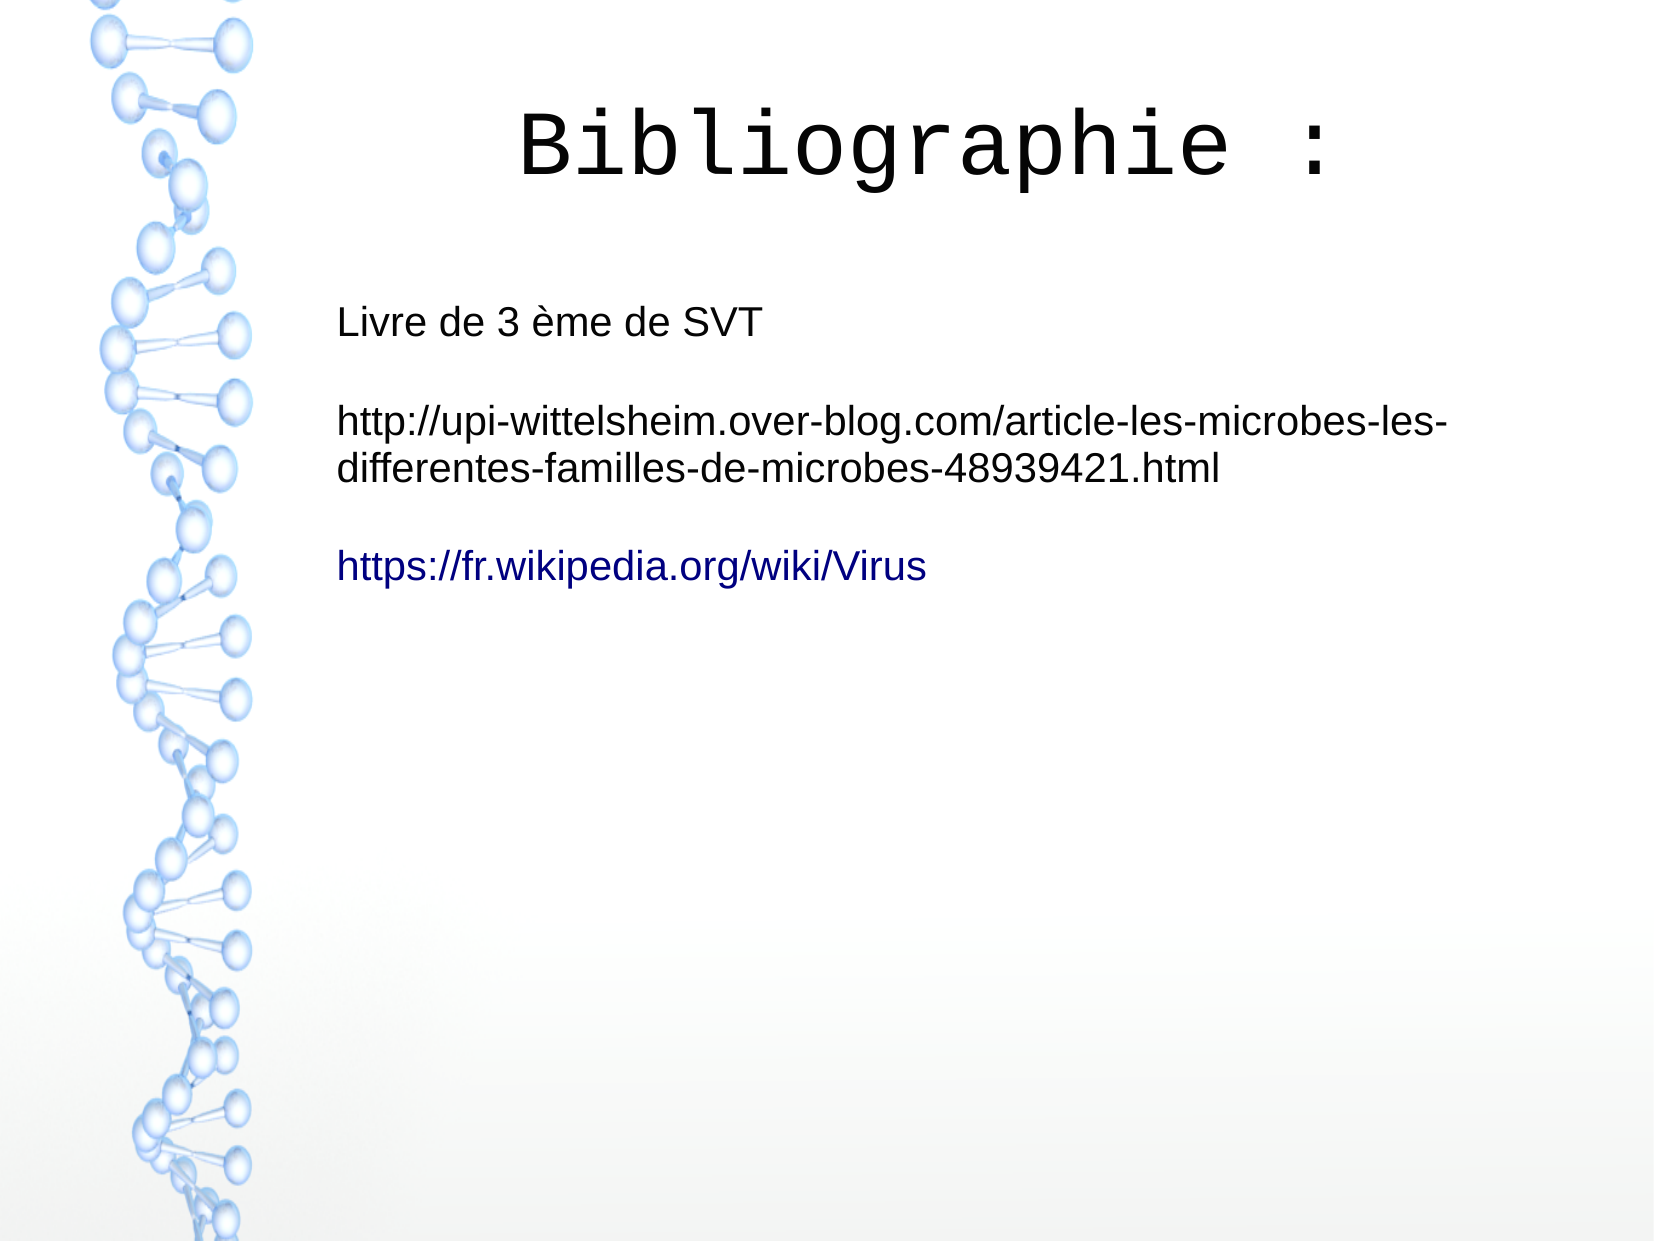

# Bibliographie :
Livre de 3 ème de SVT
http://upi-wittelsheim.over-blog.com/article-les-microbes-les-differentes-familles-de-microbes-48939421.html
https://fr.wikipedia.org/wiki/Virus